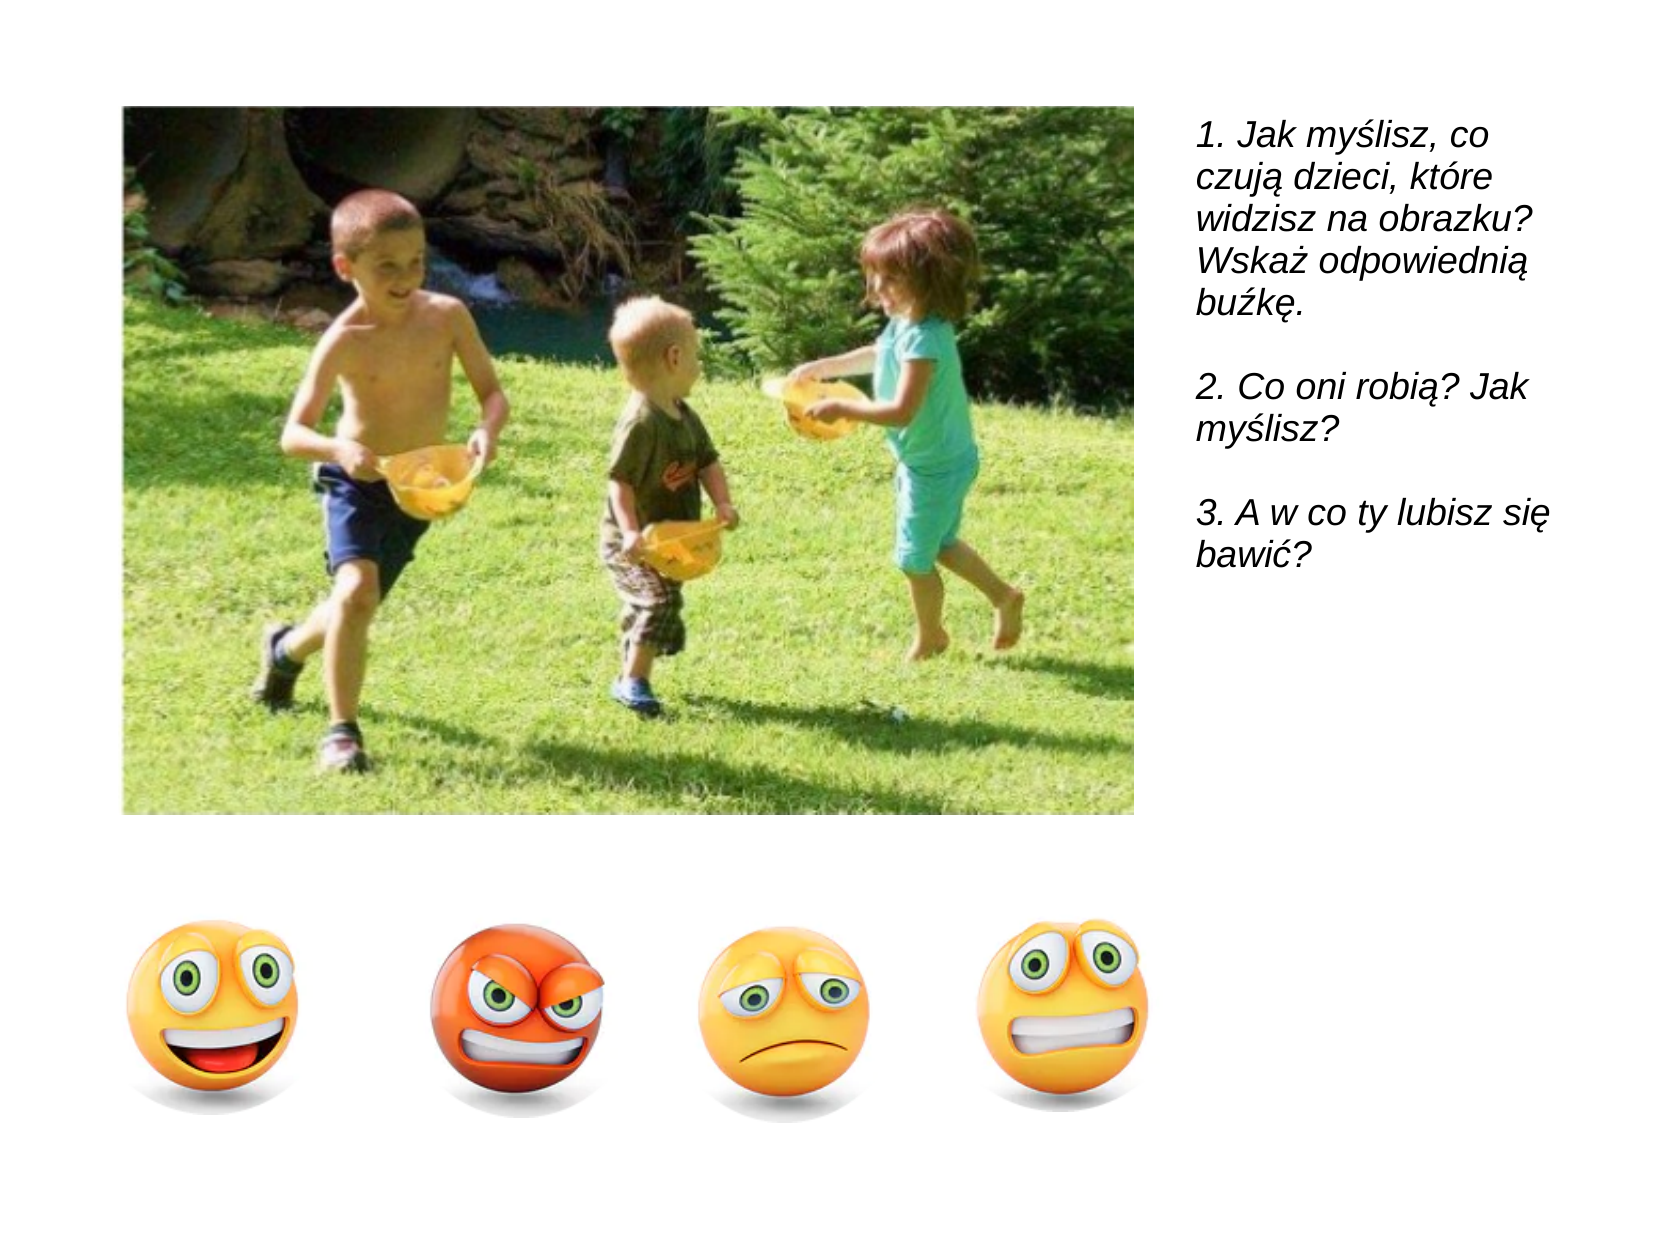

1. Jak myślisz, co czują dzieci, które widzisz na obrazku? Wskaż odpowiednią buźkę.
2. Co oni robią? Jak myślisz?
3. A w co ty lubisz się bawić?